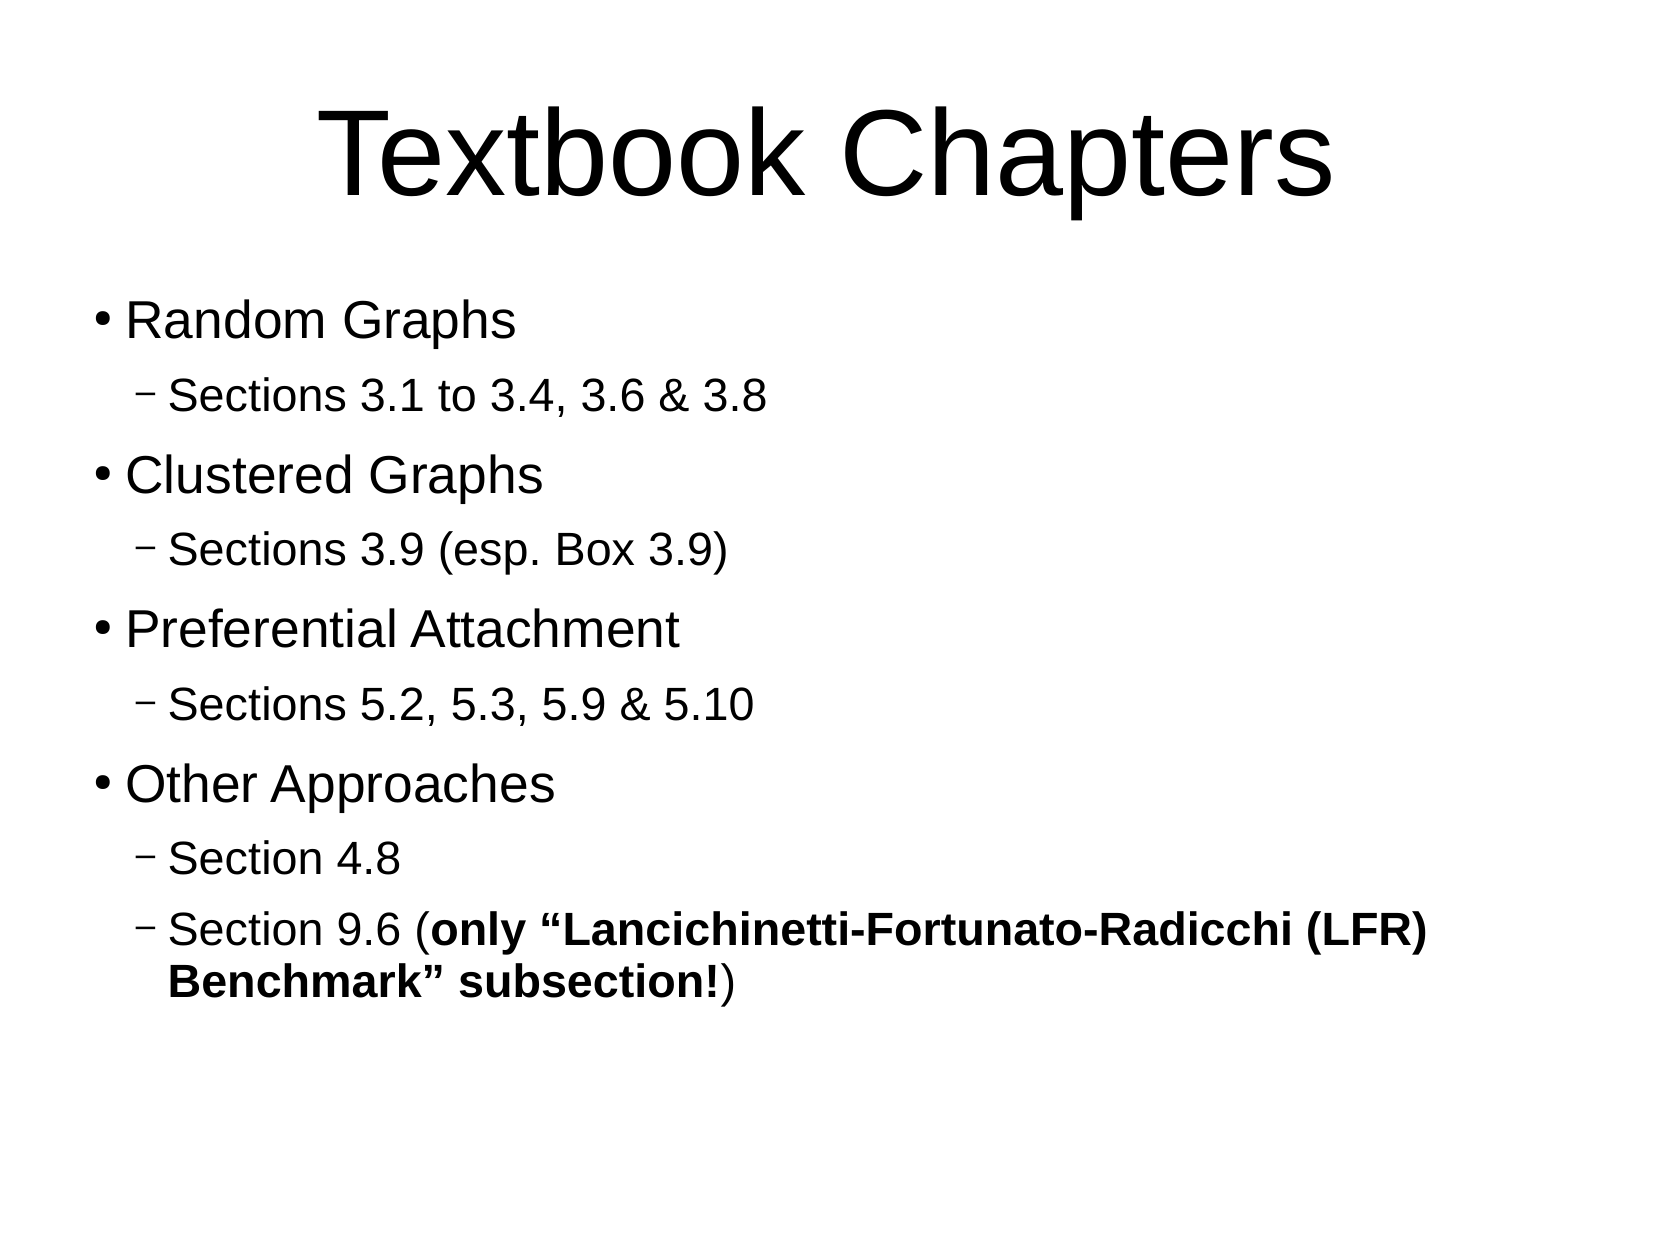

# Textbook Chapters
Random Graphs
Sections 3.1 to 3.4, 3.6 & 3.8
Clustered Graphs
Sections 3.9 (esp. Box 3.9)
Preferential Attachment
Sections 5.2, 5.3, 5.9 & 5.10
Other Approaches
Section 4.8
Section 9.6 (only “Lancichinetti-Fortunato-Radicchi (LFR) Benchmark” subsection!)